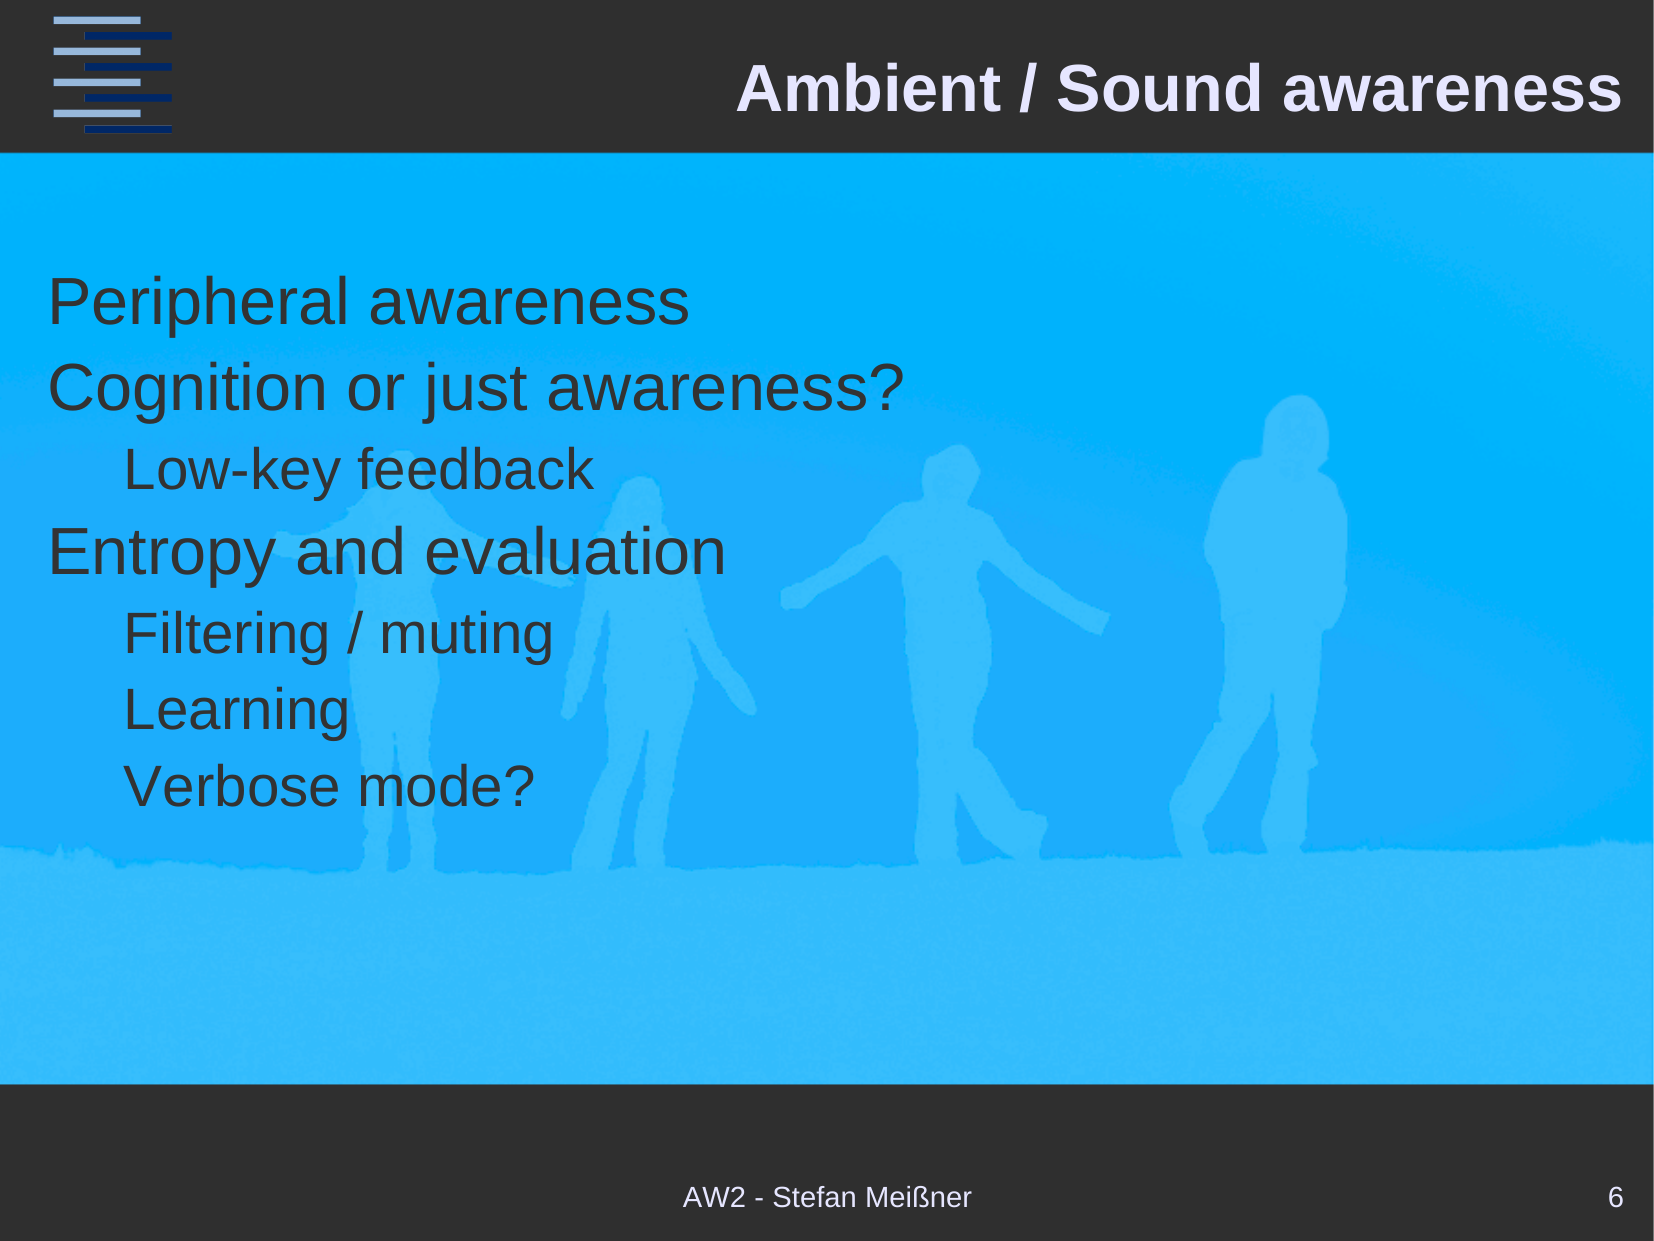

# Ambient / Sound awareness
Peripheral awareness
Cognition or just awareness?
Low-key feedback
Entropy and evaluation
Filtering / muting
Learning
Verbose mode?
AW2 - Stefan Meißner
6